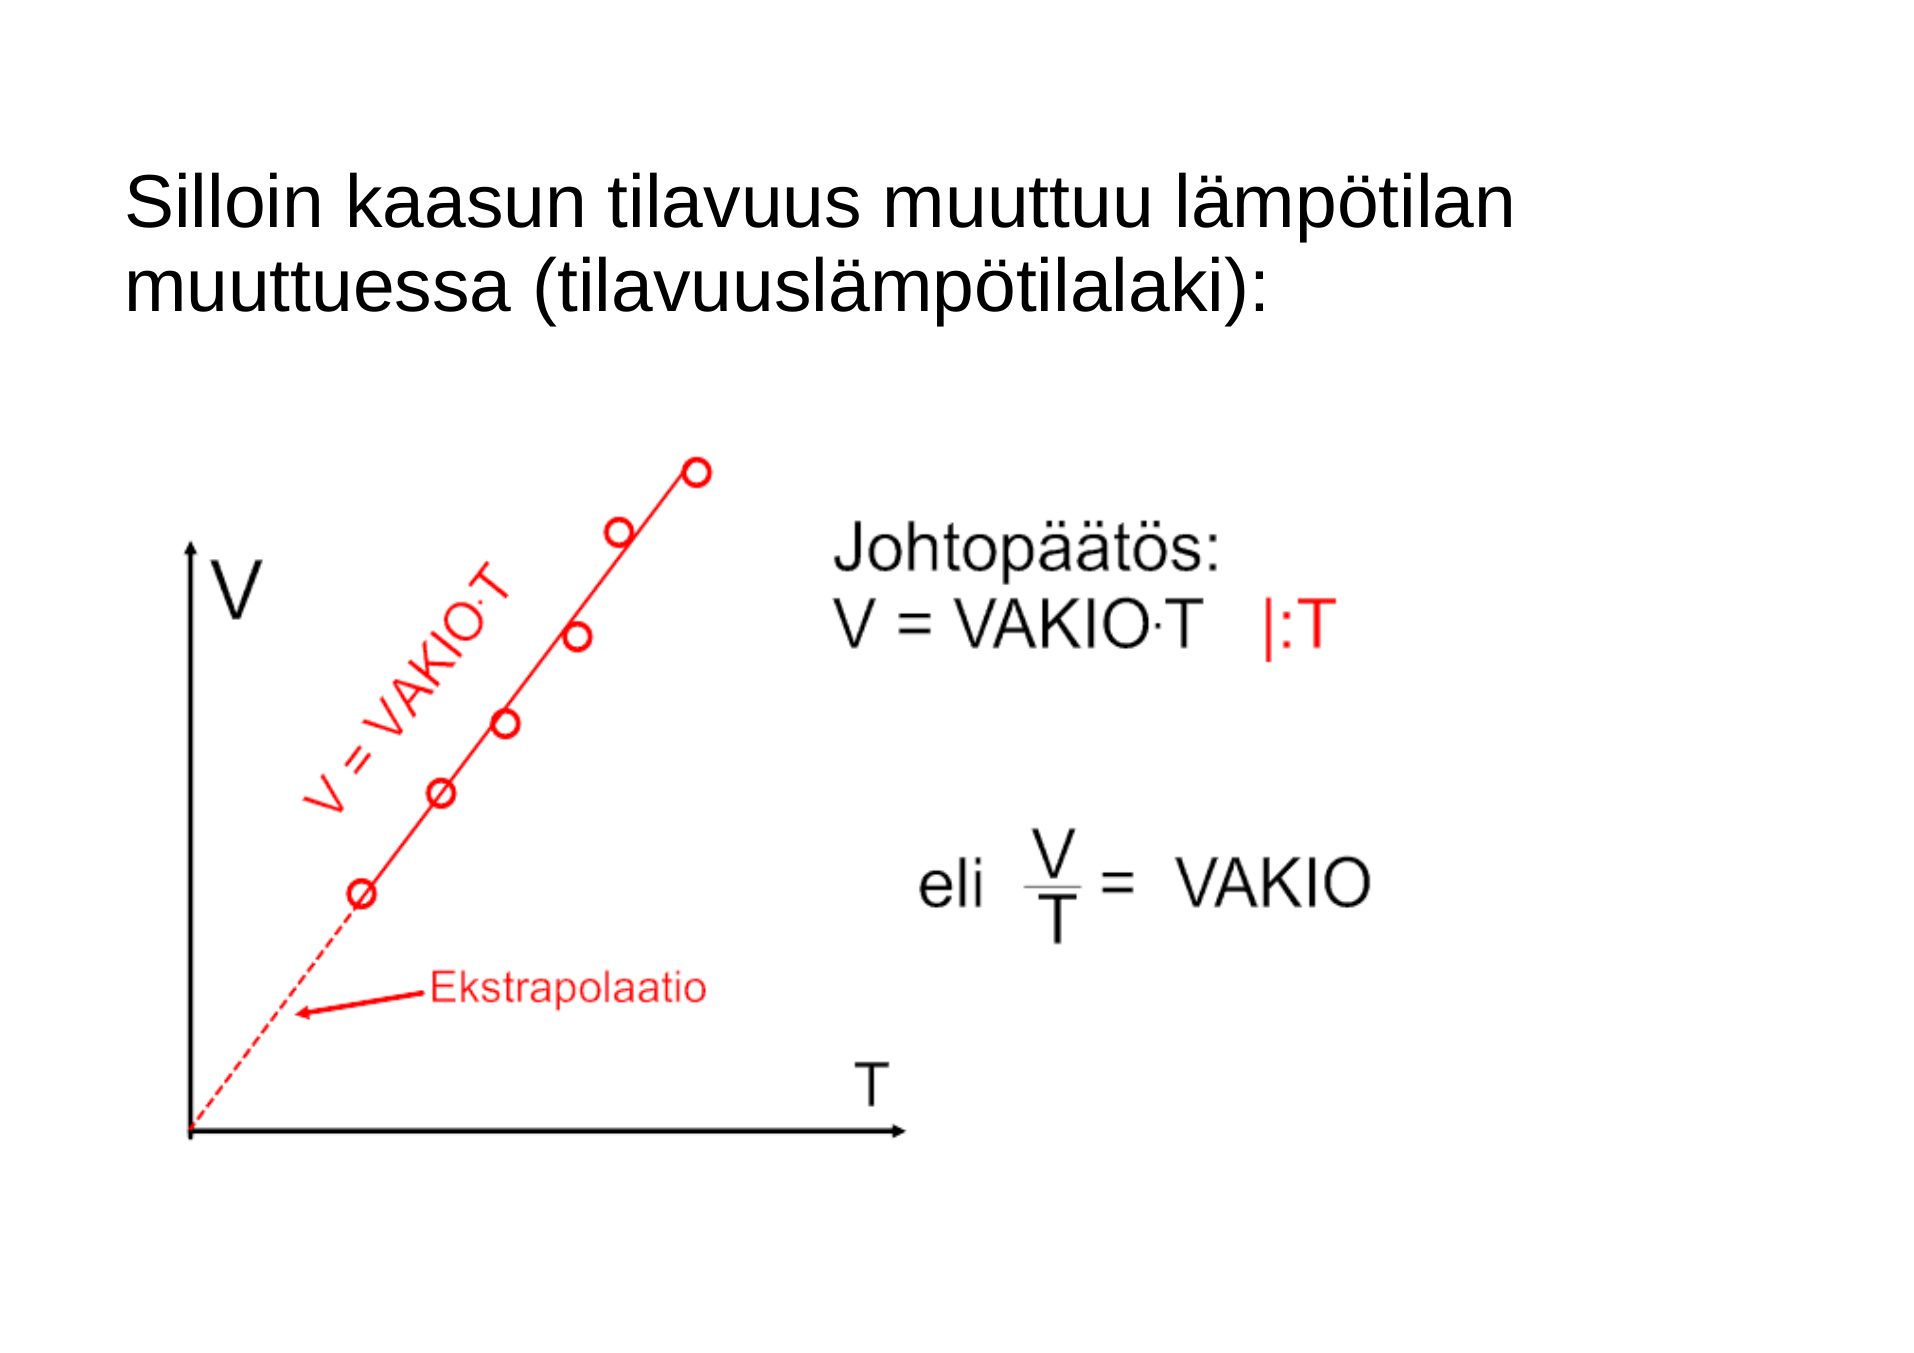

Silloin kaasun tilavuus muuttuu lämpötilan
muuttuessa (tilavuuslämpötilalaki):